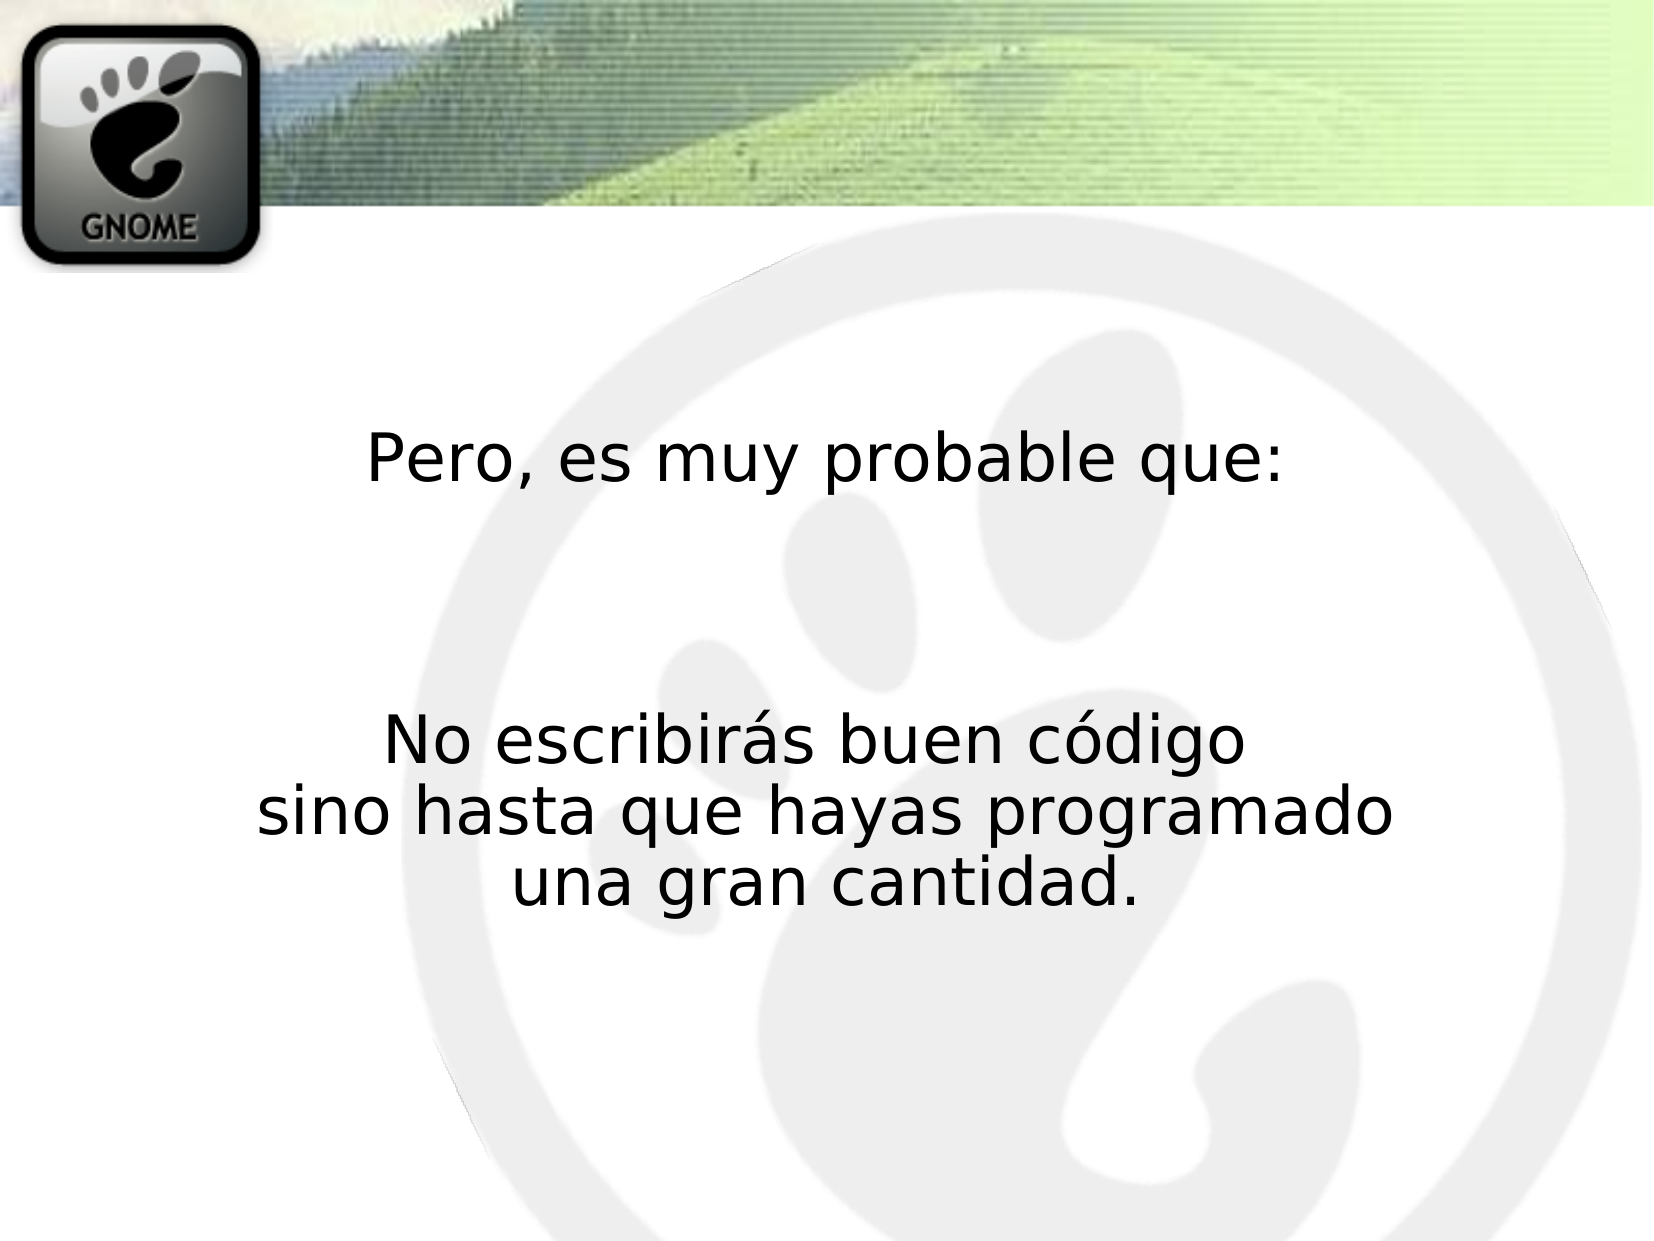

#
Pero, es muy probable que:
No escribirás buen código
sino hasta que hayas programado
una gran cantidad.